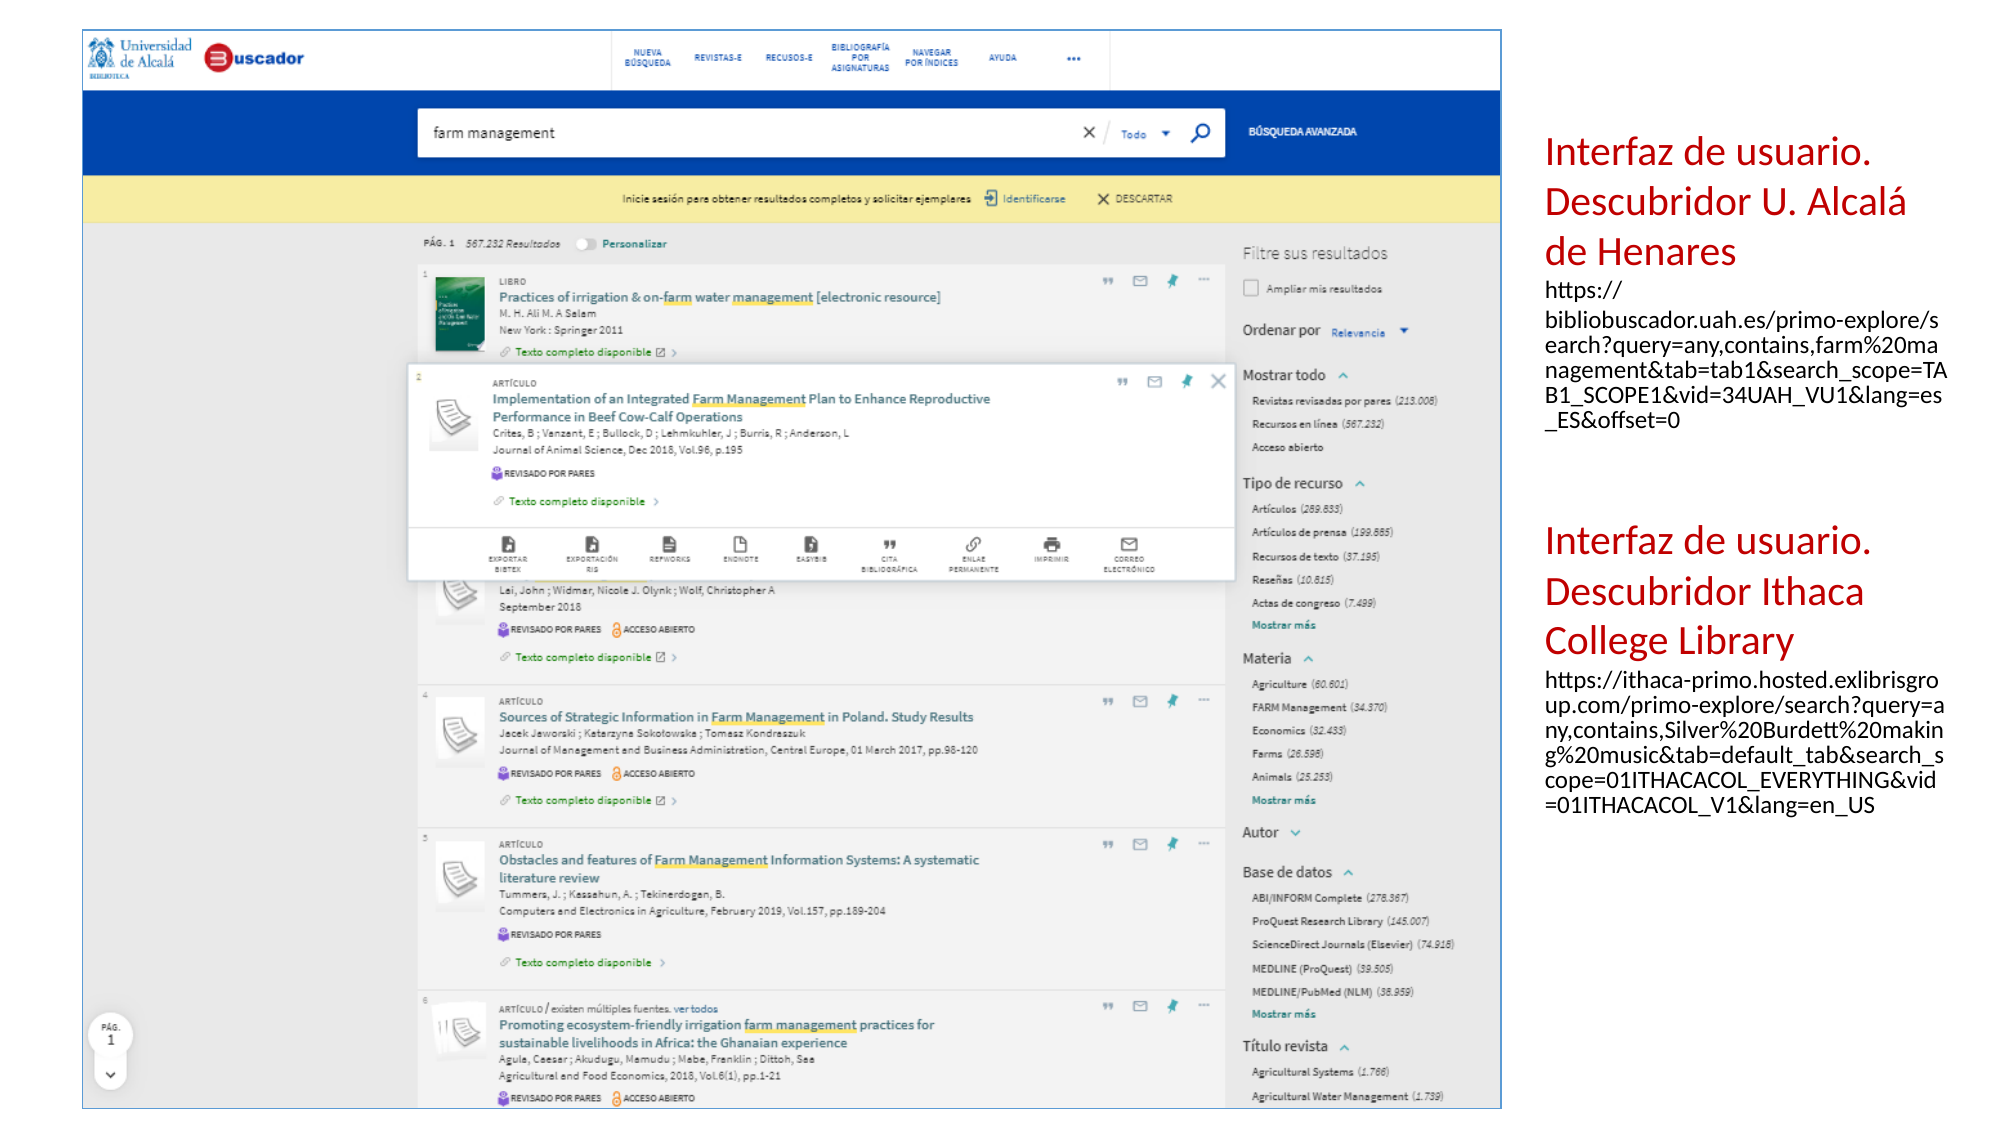

Interfaz de usuario. Descubridor U. Alcalá de Henares
https://bibliobuscador.uah.es/primo-explore/search?query=any,contains,farm%20management&tab=tab1&search_scope=TAB1_SCOPE1&vid=34UAH_VU1&lang=es_ES&offset=0
Interfaz de usuario. Descubridor Ithaca College Library
https://ithaca-primo.hosted.exlibrisgroup.com/primo-explore/search?query=any,contains,Silver%20Burdett%20making%20music&tab=default_tab&search_scope=01ITHACACOL_EVERYTHING&vid=01ITHACACOL_V1&lang=en_US